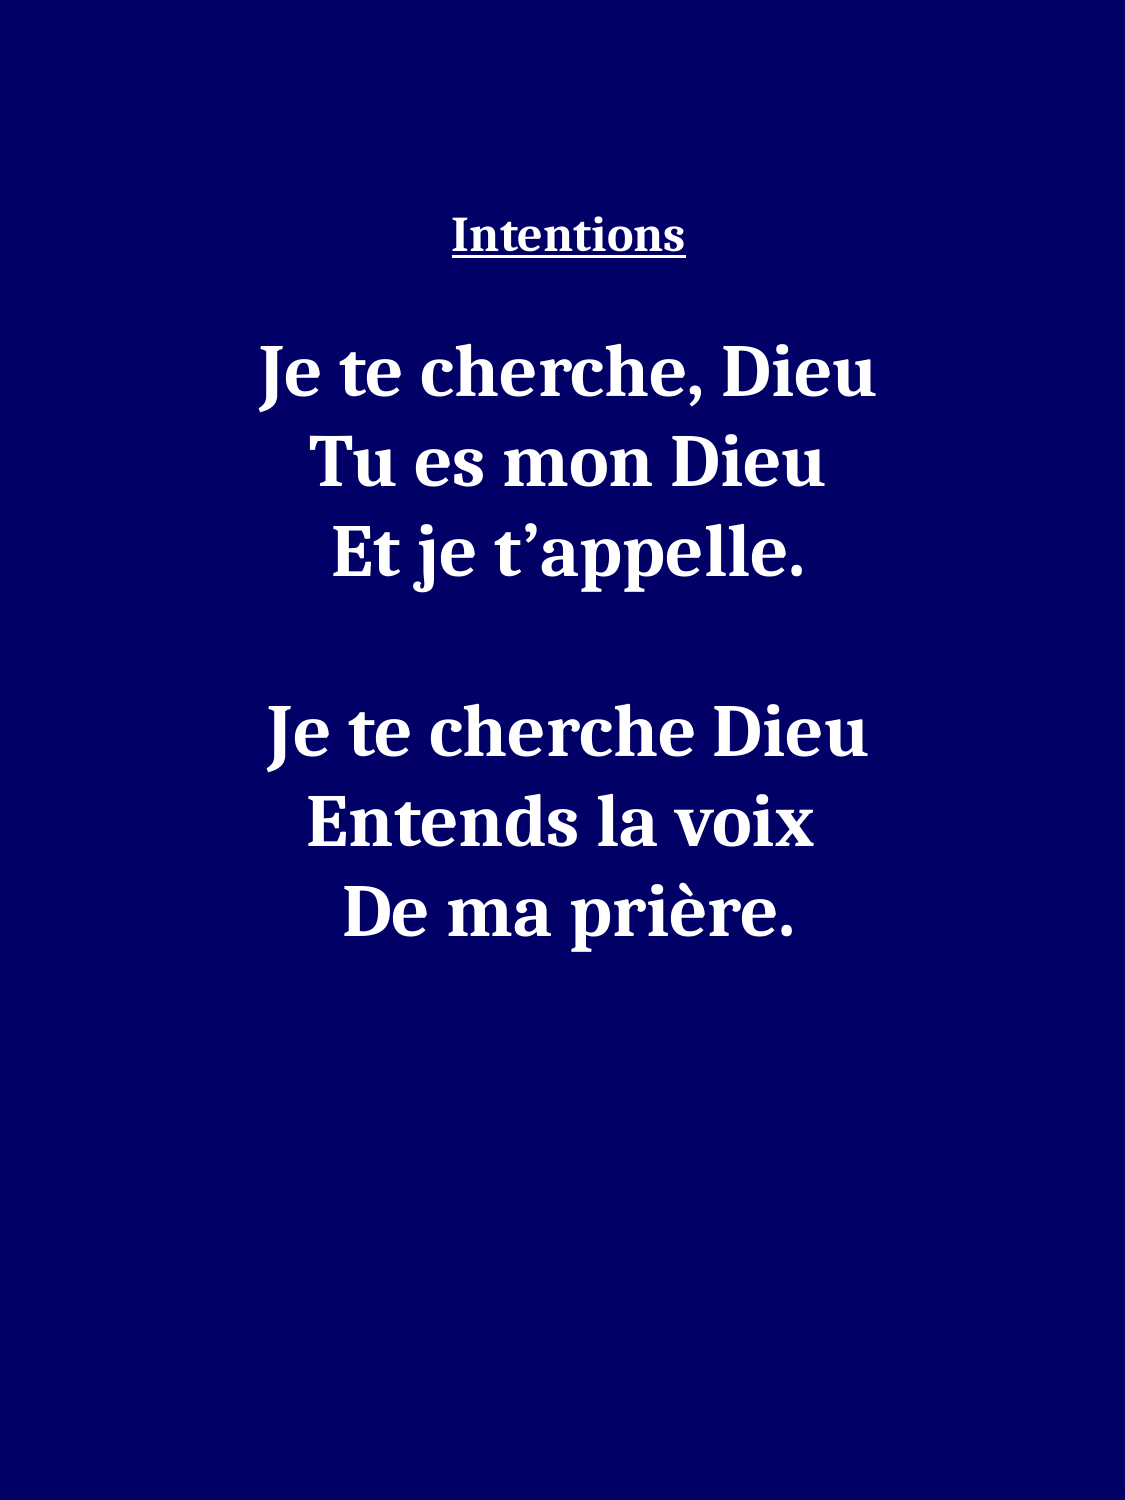

Intentions
Je te cherche, Dieu
Tu es mon Dieu
Et je t’appelle.
Je te cherche Dieu
Entends la voix
De ma prière.